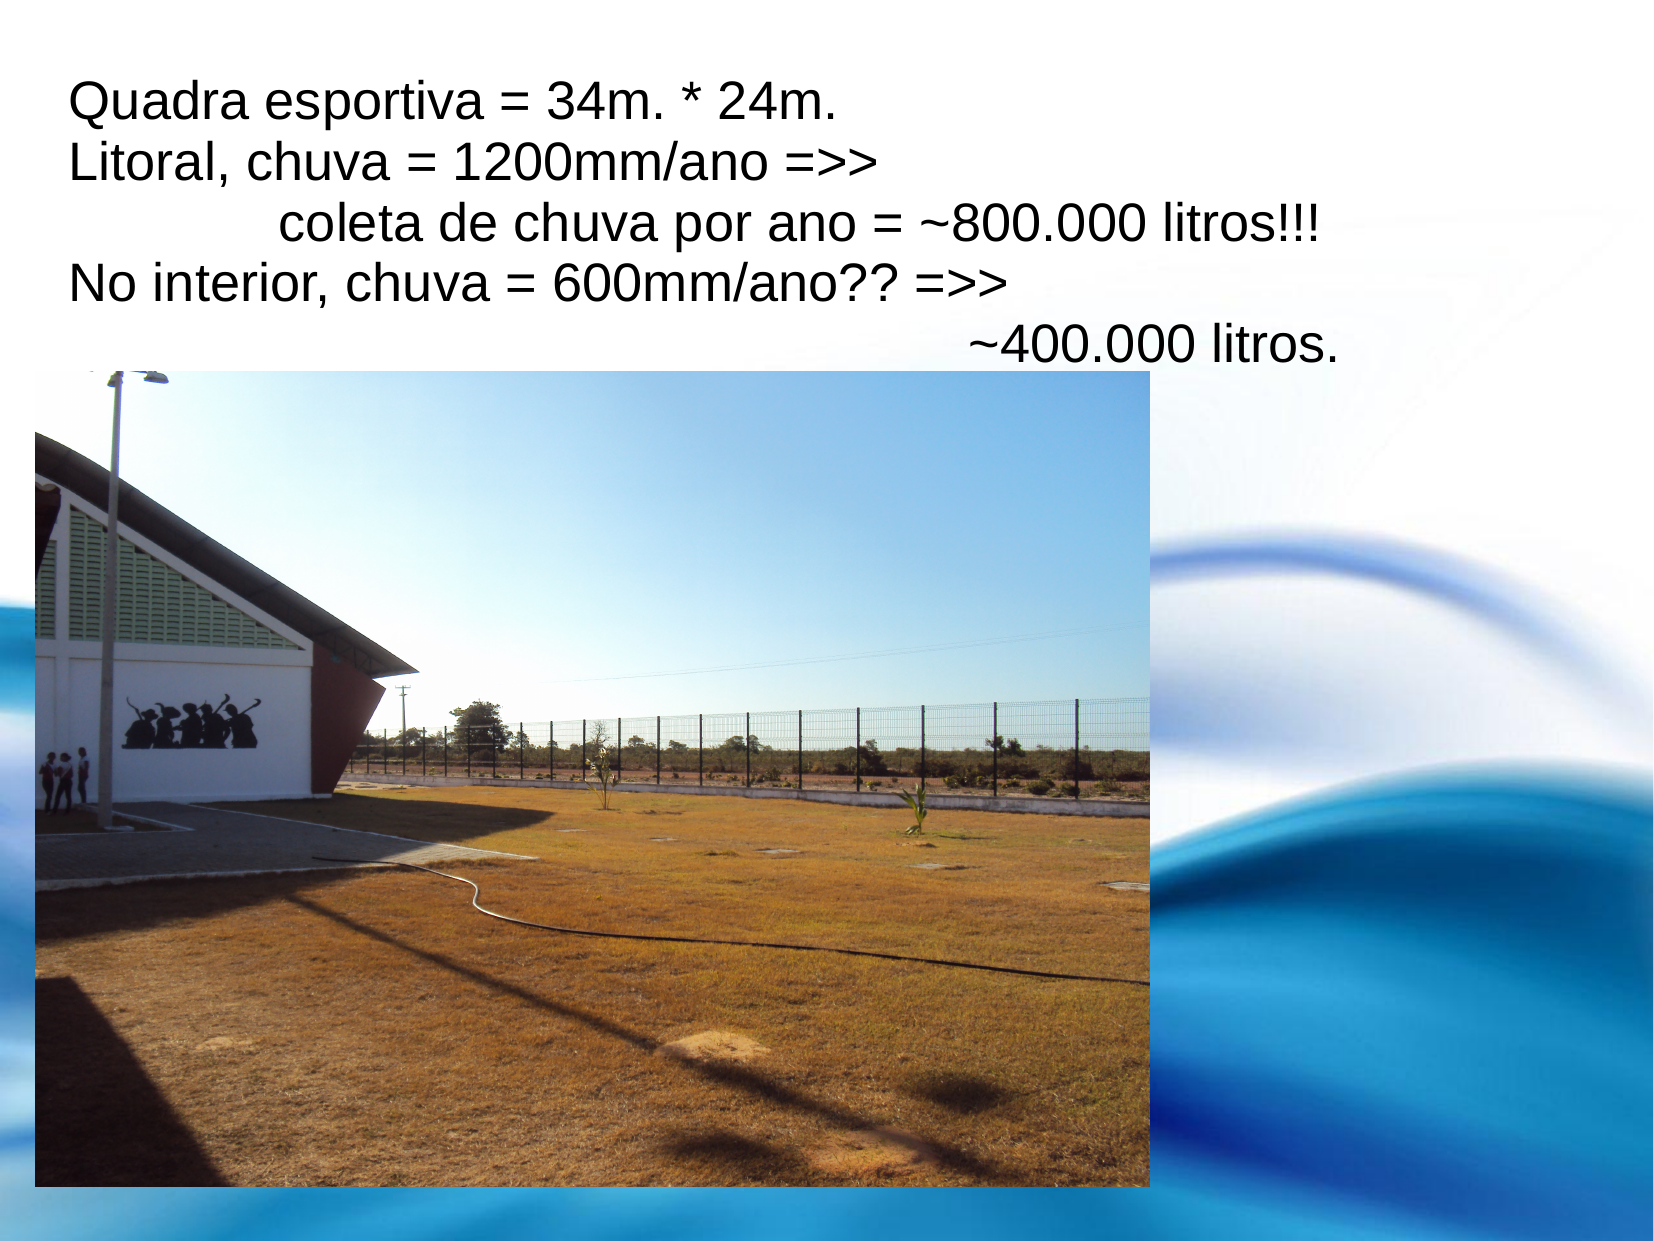

Quadra esportiva = 34m. * 24m.
Litoral, chuva = 1200mm/ano =>>
 coleta de chuva por ano = ~800.000 litros!!!
No interior, chuva = 600mm/ano?? =>>
 ~400.000 litros.